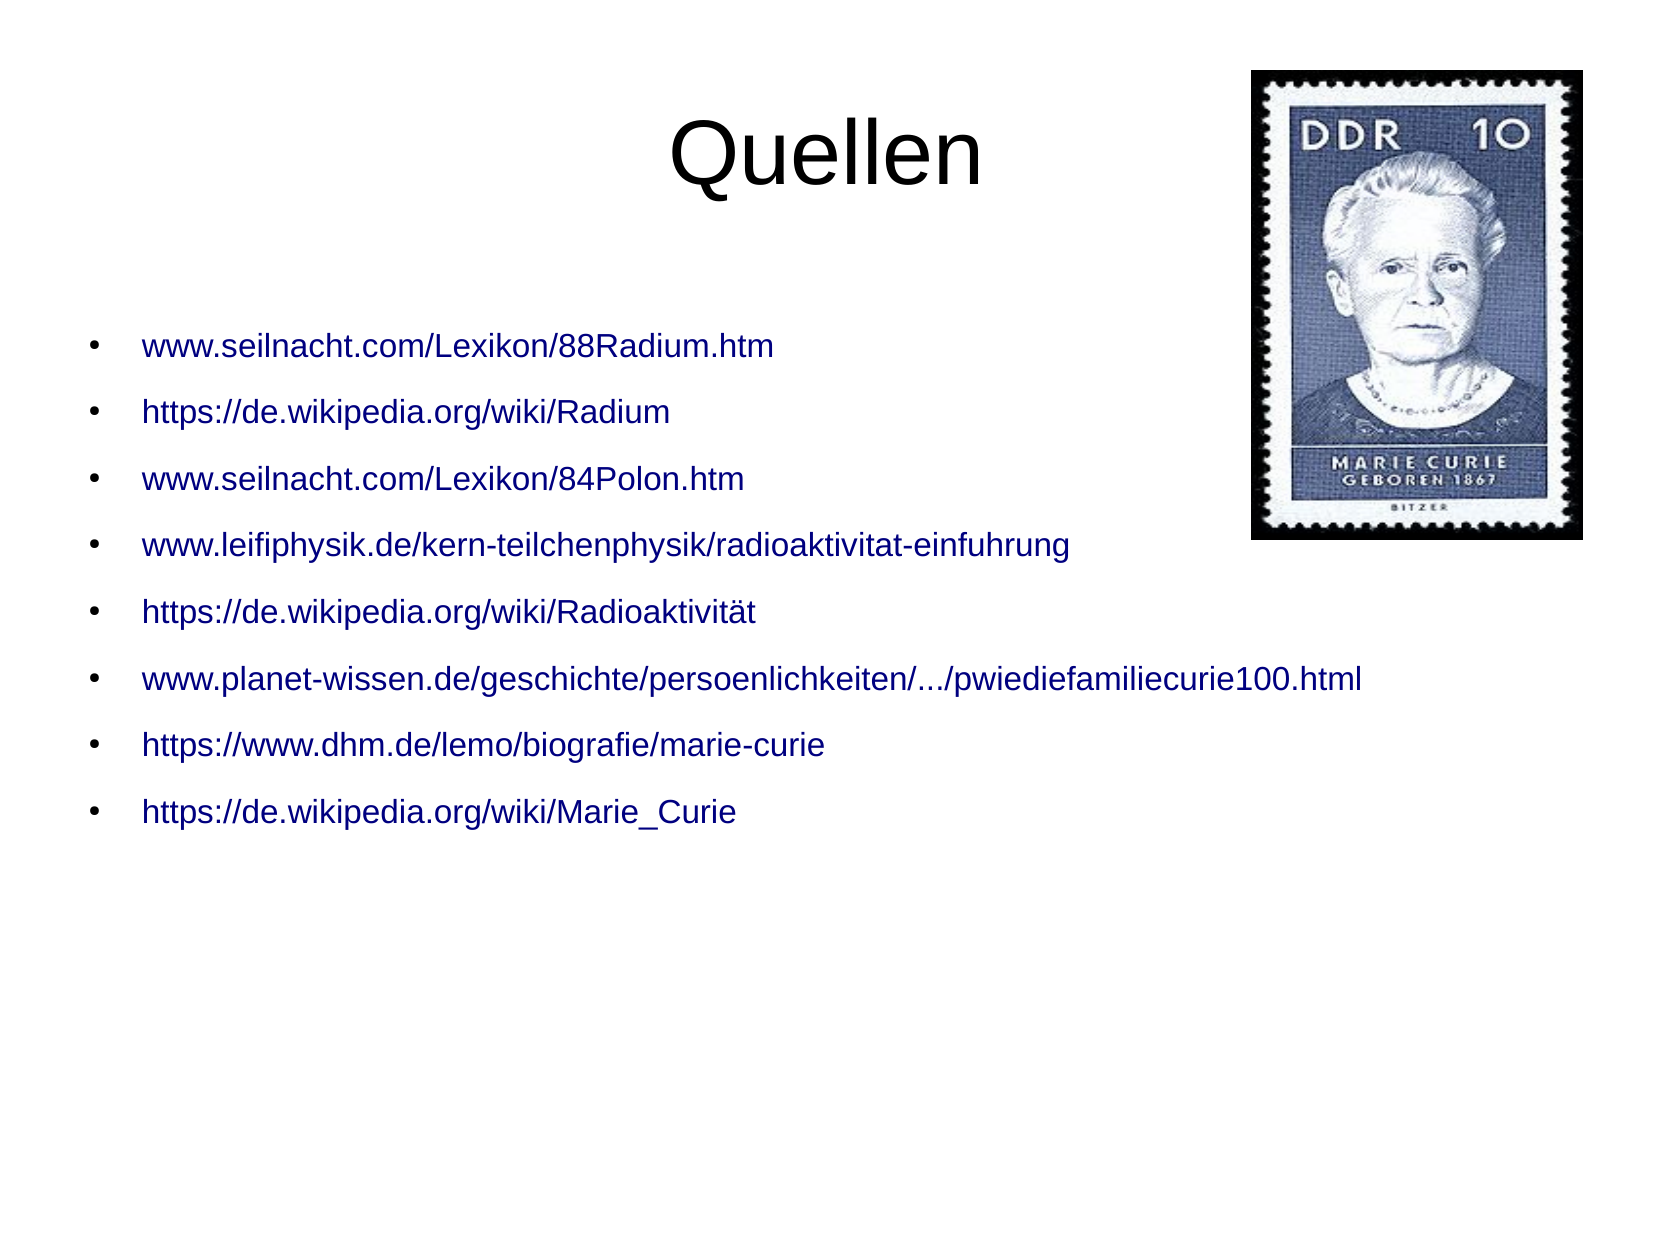

# Quellen
www.seilnacht.com/Lexikon/88Radium.htm
https://de.wikipedia.org/wiki/Radium
www.seilnacht.com/Lexikon/84Polon.htm
www.leifiphysik.de/kern-teilchenphysik/radioaktivitat-einfuhrung
https://de.wikipedia.org/wiki/Radioaktivität
www.planet-wissen.de/geschichte/persoenlichkeiten/.../pwiediefamiliecurie100.html
https://www.dhm.de/lemo/biografie/marie-curie
https://de.wikipedia.org/wiki/Marie_Curie